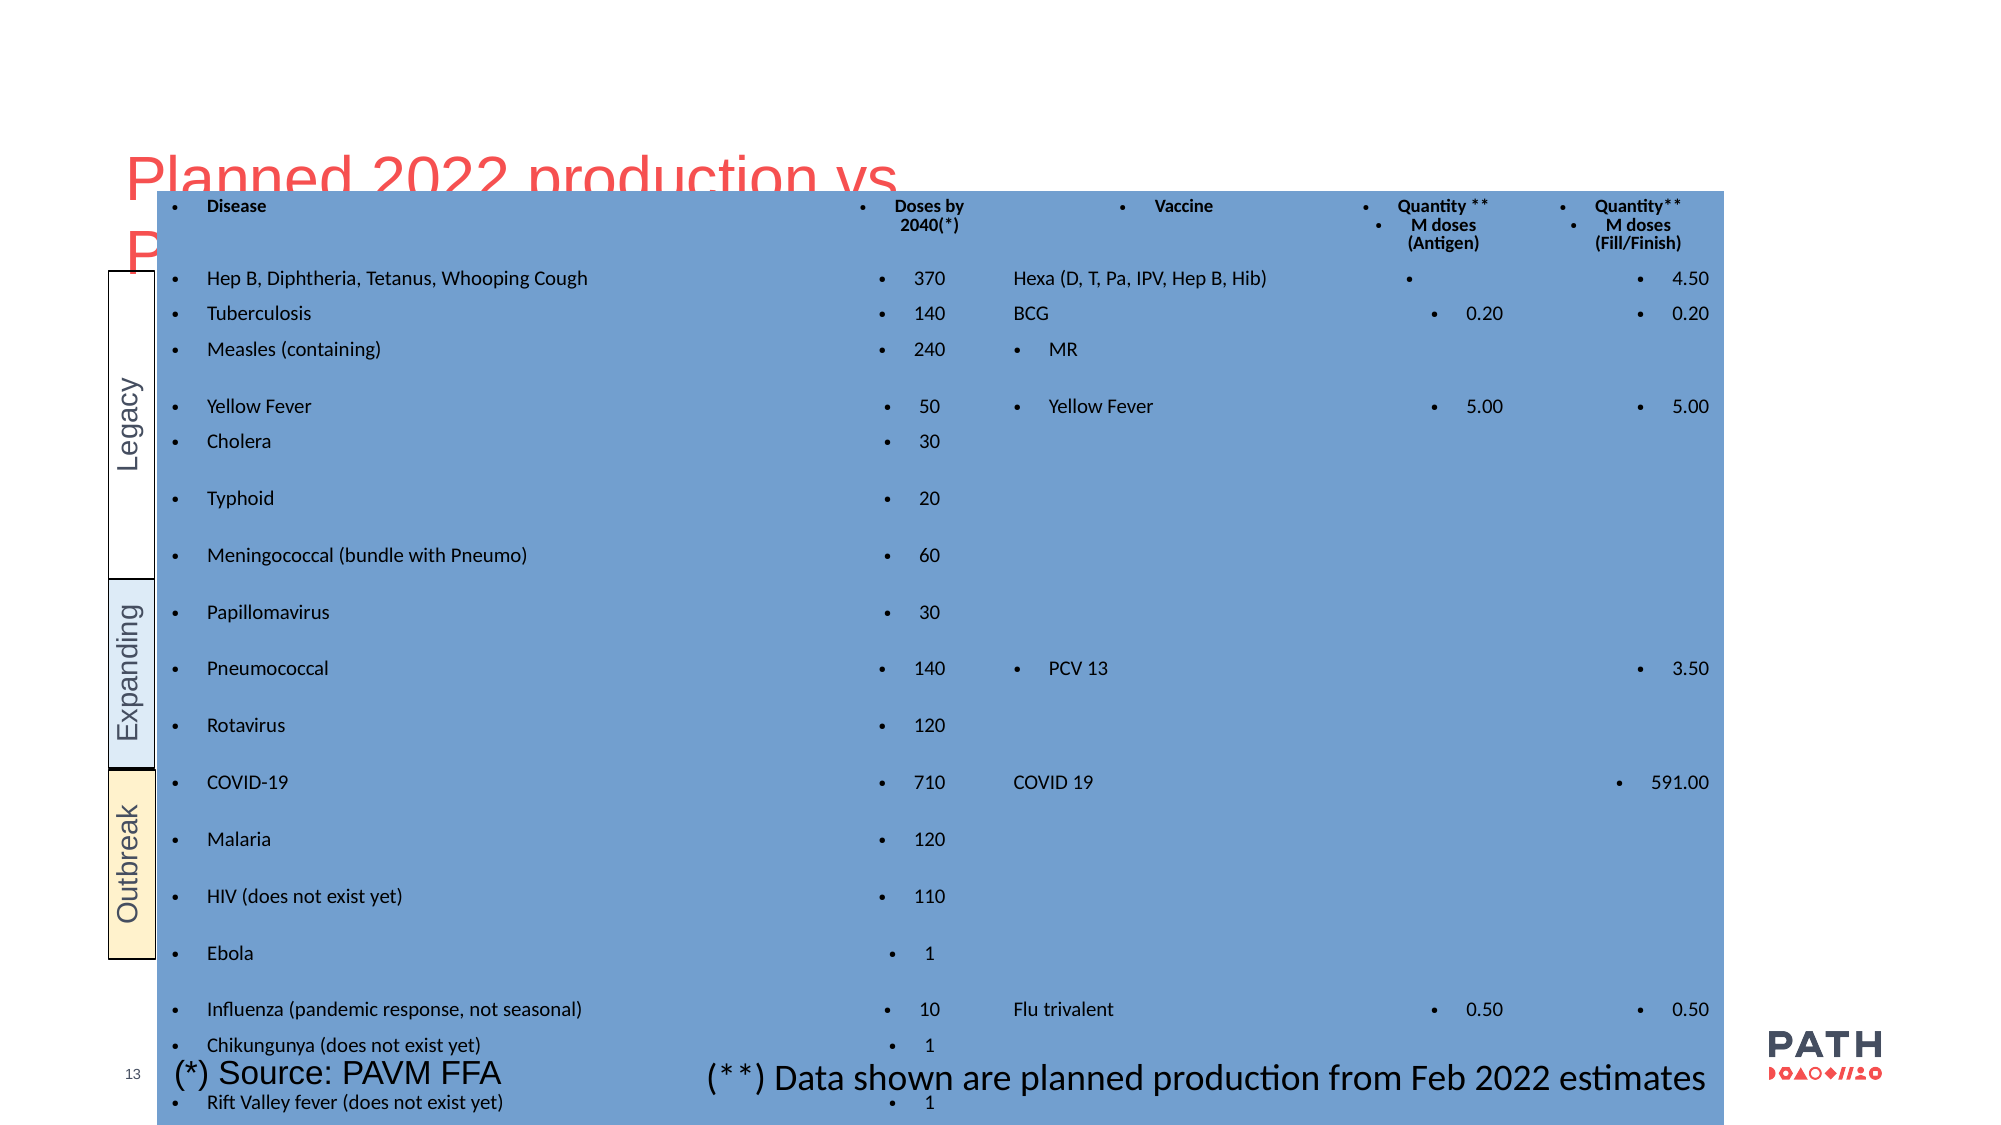

# Planned 2022 production vs. PAVM 2040 goals
| Disease | Doses by 2040(\*) | Vaccine | Quantity \*\* M doses (Antigen) | Quantity\*\* M doses (Fill/Finish) |
| --- | --- | --- | --- | --- |
| Hep B, Diphtheria, Tetanus, Whooping Cough | 370 | Hexa (D, T, Pa, IPV, Hep B, Hib) | | 4.50 |
| Tuberculosis | 140 | BCG | 0.20 | 0.20 |
| Measles (containing) | 240 | MR | | |
| Yellow Fever | 50 | Yellow Fever | 5.00 | 5.00 |
| Cholera | 30 | | | |
| Typhoid | 20 | | | |
| Meningococcal (bundle with Pneumo) | 60 | | | |
| Papillomavirus | 30 | | | |
| Pneumococcal | 140 | PCV 13 | | 3.50 |
| Rotavirus | 120 | | | |
| COVID-19 | 710 | COVID 19 | | 591.00 |
| Malaria | 120 | | | |
| HIV (does not exist yet) | 110 | | | |
| Ebola | 1 | | | |
| Influenza (pandemic response, not seasonal) | 10 | Flu trivalent | 0.50 | 0.50 |
| Chikungunya (does not exist yet) | 1 | | | |
| Rift Valley fever (does not exist yet) | 1 | | | |
| Lassa fever (does not exist yet) | 1 | | | |
| Disease X (does not exist yet) | n/d | | | |
| Rabies | | Rabies | 2.04 | 2.04 |
| TOTAL | | | 7.04 | 606.74 |
Legacy
Expanding
Outbreak
(*) Source: PAVM FFA
(**) Data shown are planned production from Feb 2022 estimates